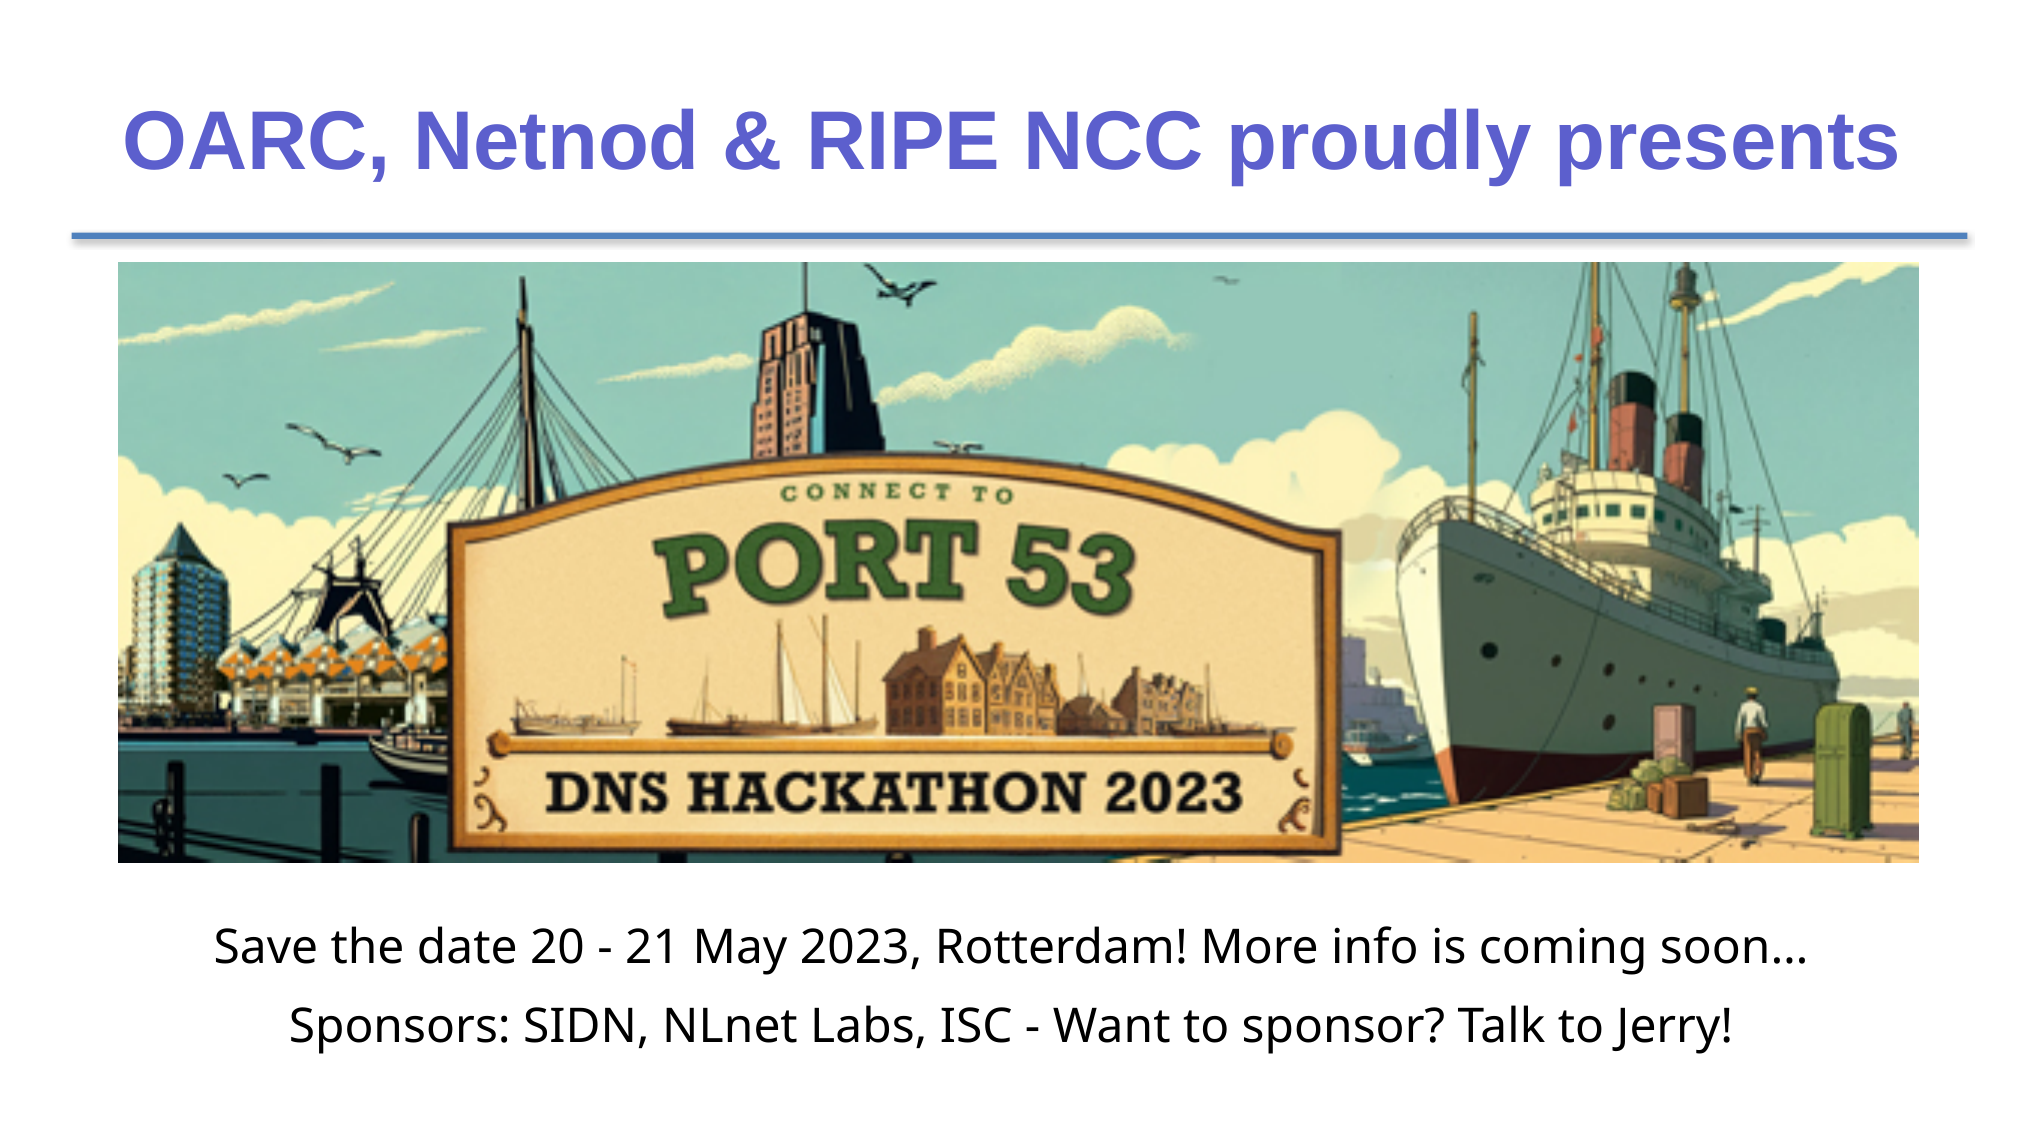

OARC, Netnod & RIPE NCC proudly presents
# Save the date 20 - 21 May 2023, Rotterdam! More info is coming soon…
Sponsors: SIDN, NLnet Labs, ISC - Want to sponsor? Talk to Jerry!